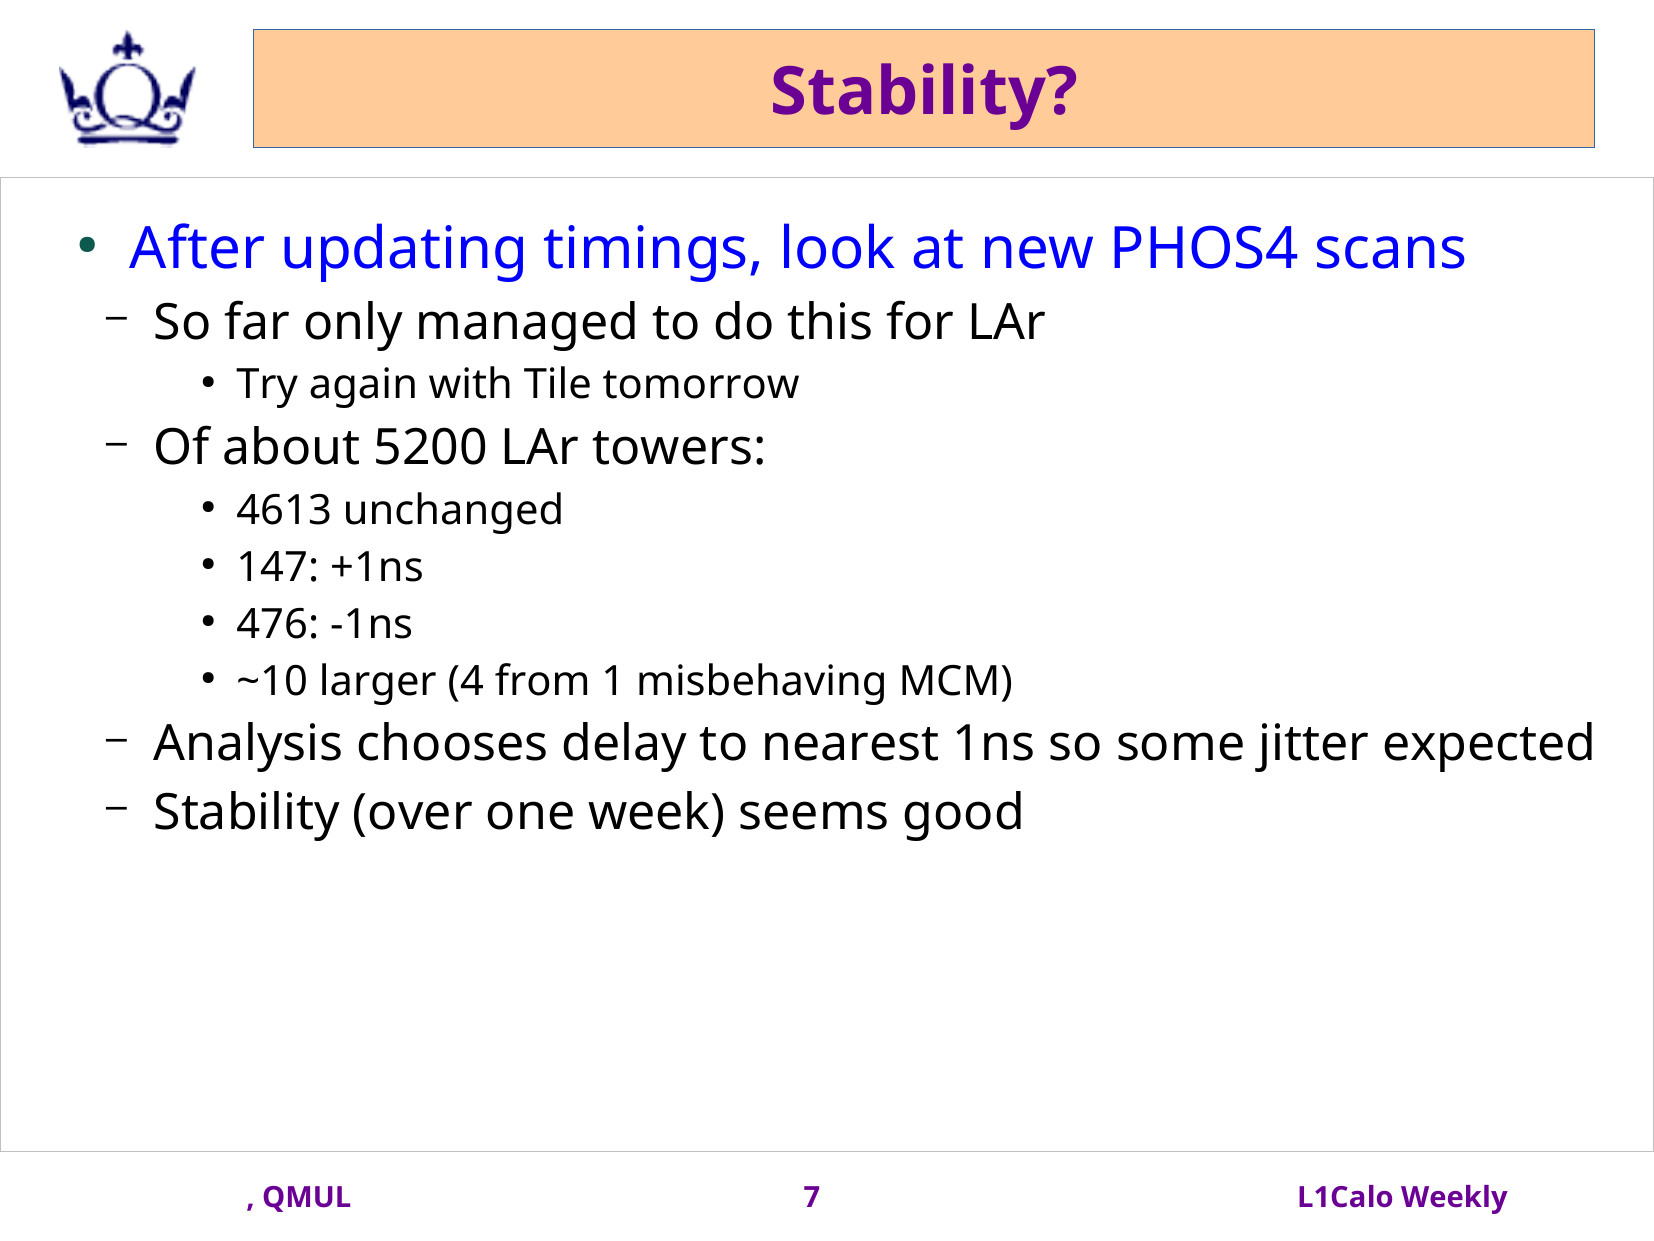

# Stability?
After updating timings, look at new PHOS4 scans
So far only managed to do this for LAr
Try again with Tile tomorrow
Of about 5200 LAr towers:
4613 unchanged
147: +1ns
476: -1ns
~10 larger (4 from 1 misbehaving MCM)
Analysis chooses delay to nearest 1ns so some jitter expected
Stability (over one week) seems good